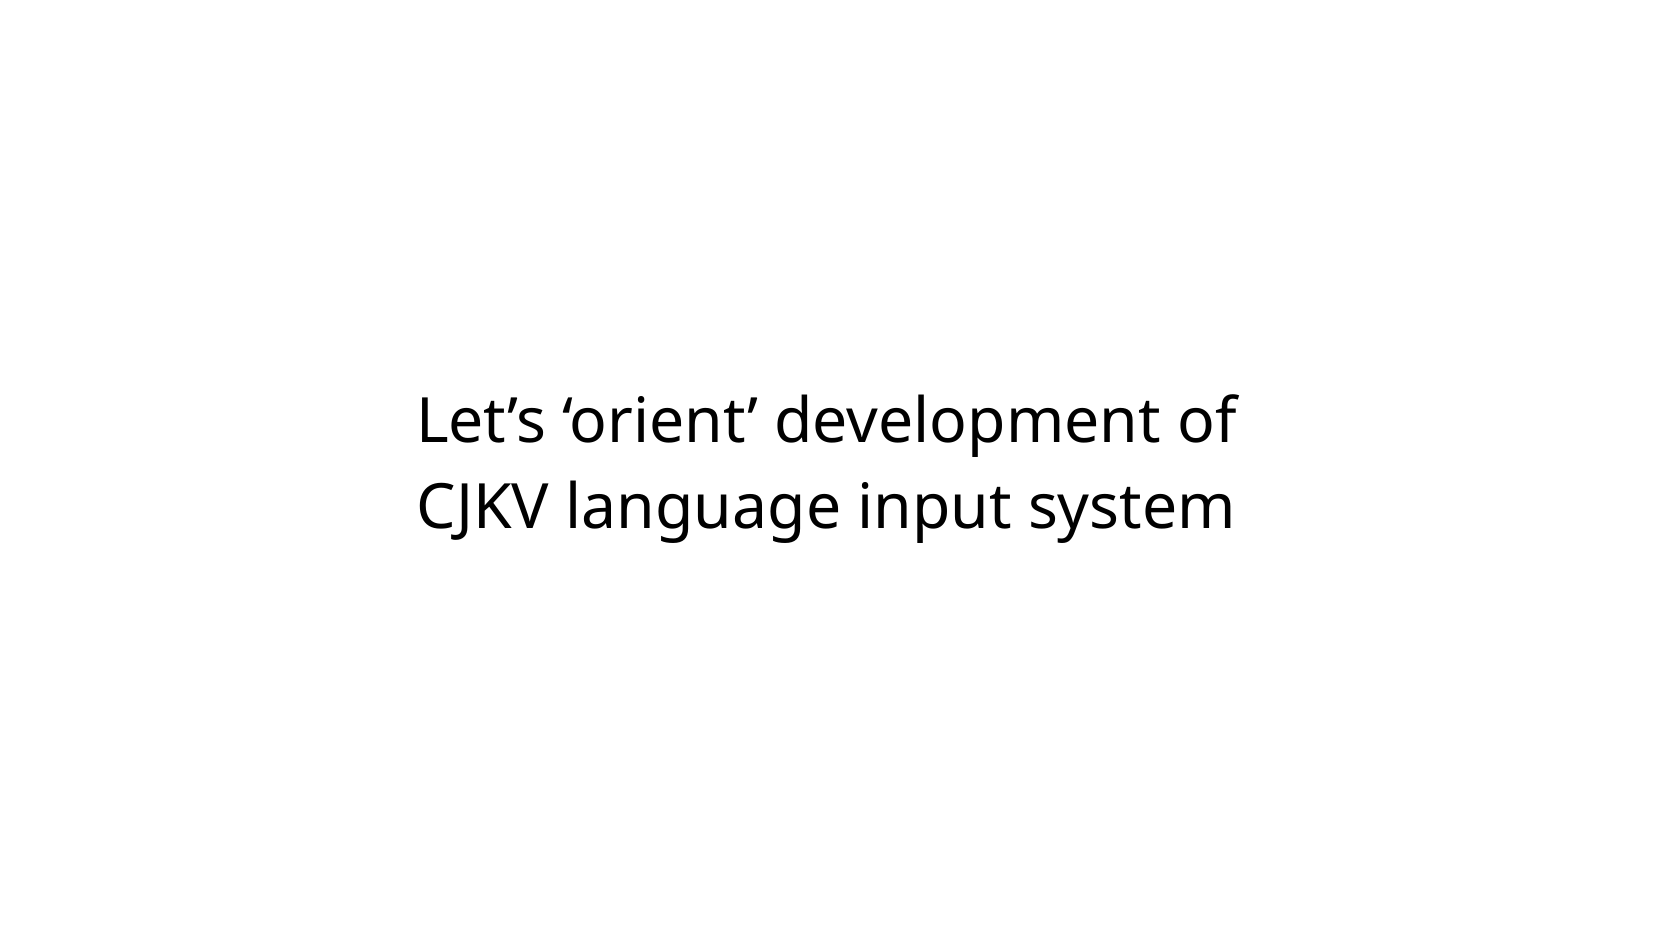

Let’s ‘orient’ development of
CJKV language input system